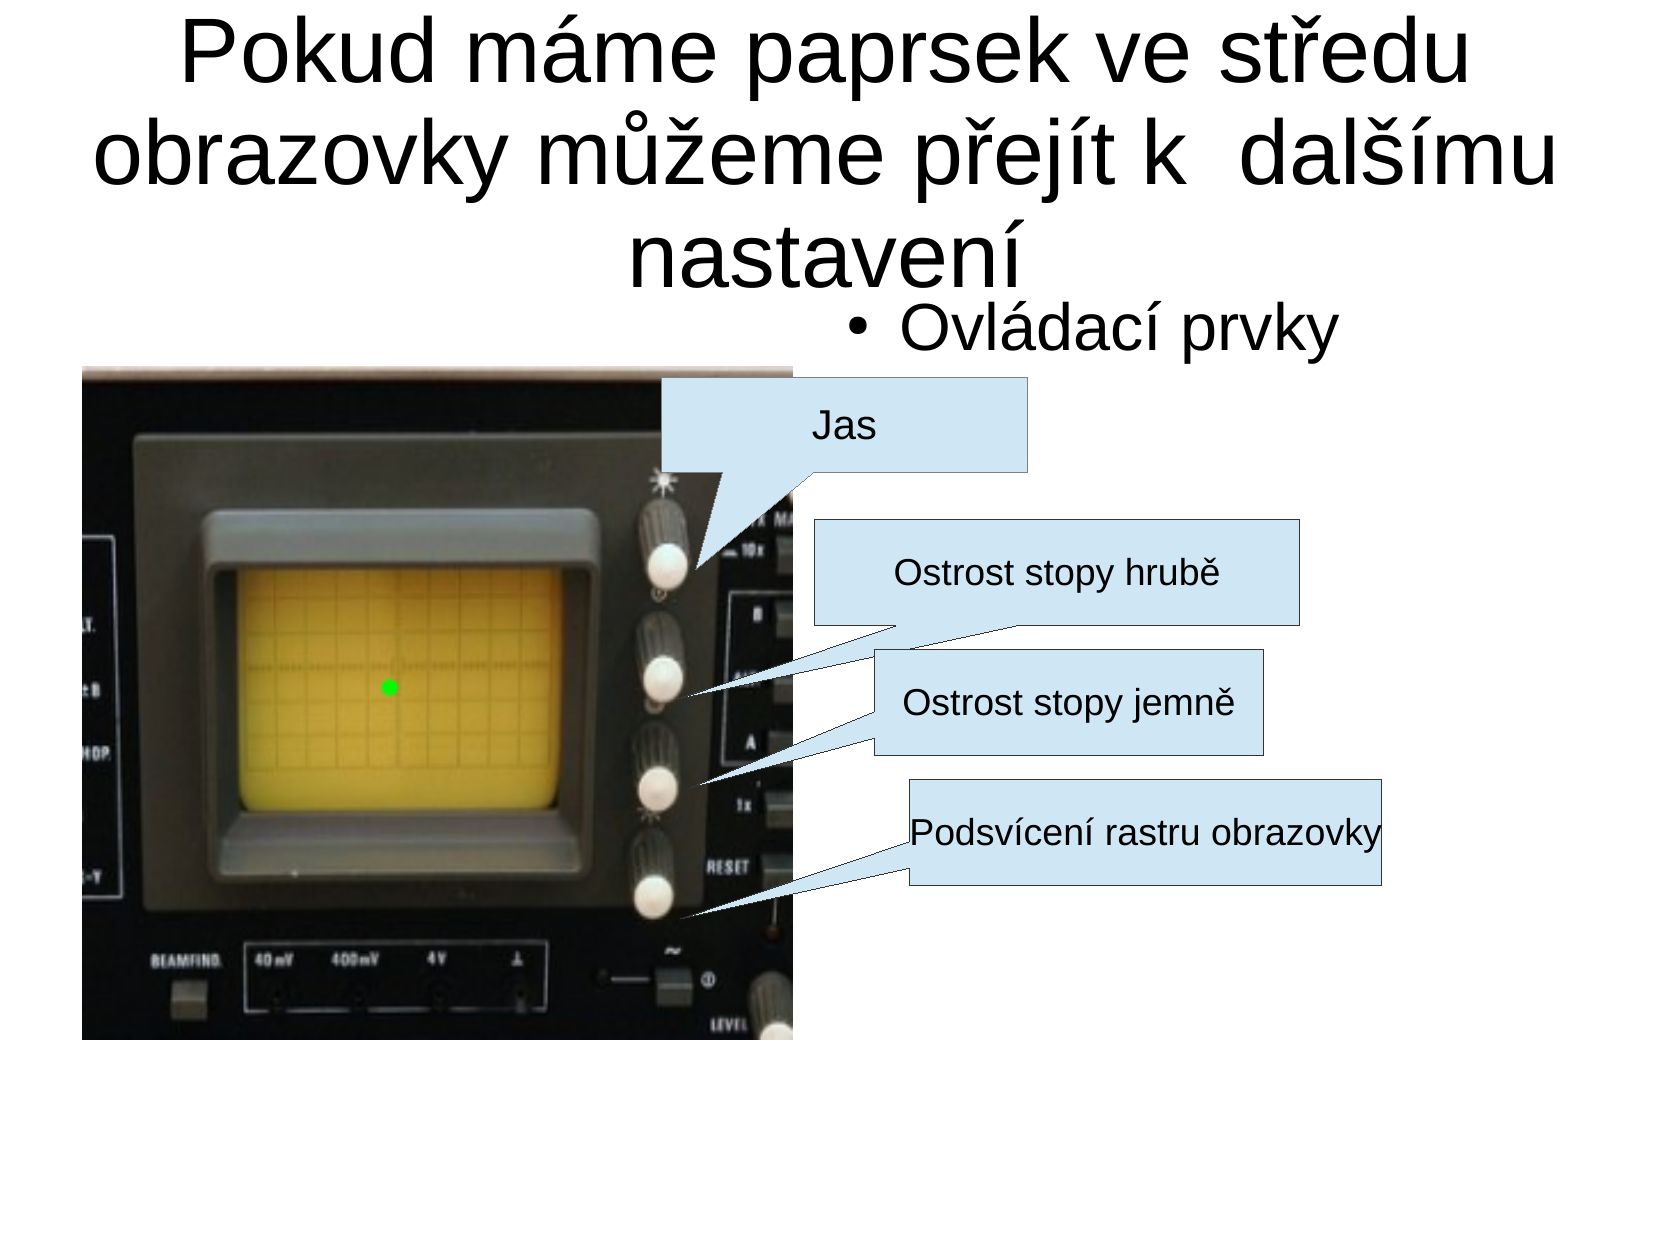

# Pokud máme paprsek ve středu obrazovky můžeme přejít k dalšímu nastavení
Ovládací prvky
Jas
Ostrost stopy hrubě
Ostrost stopy jemně
Podsvícení rastru obrazovky